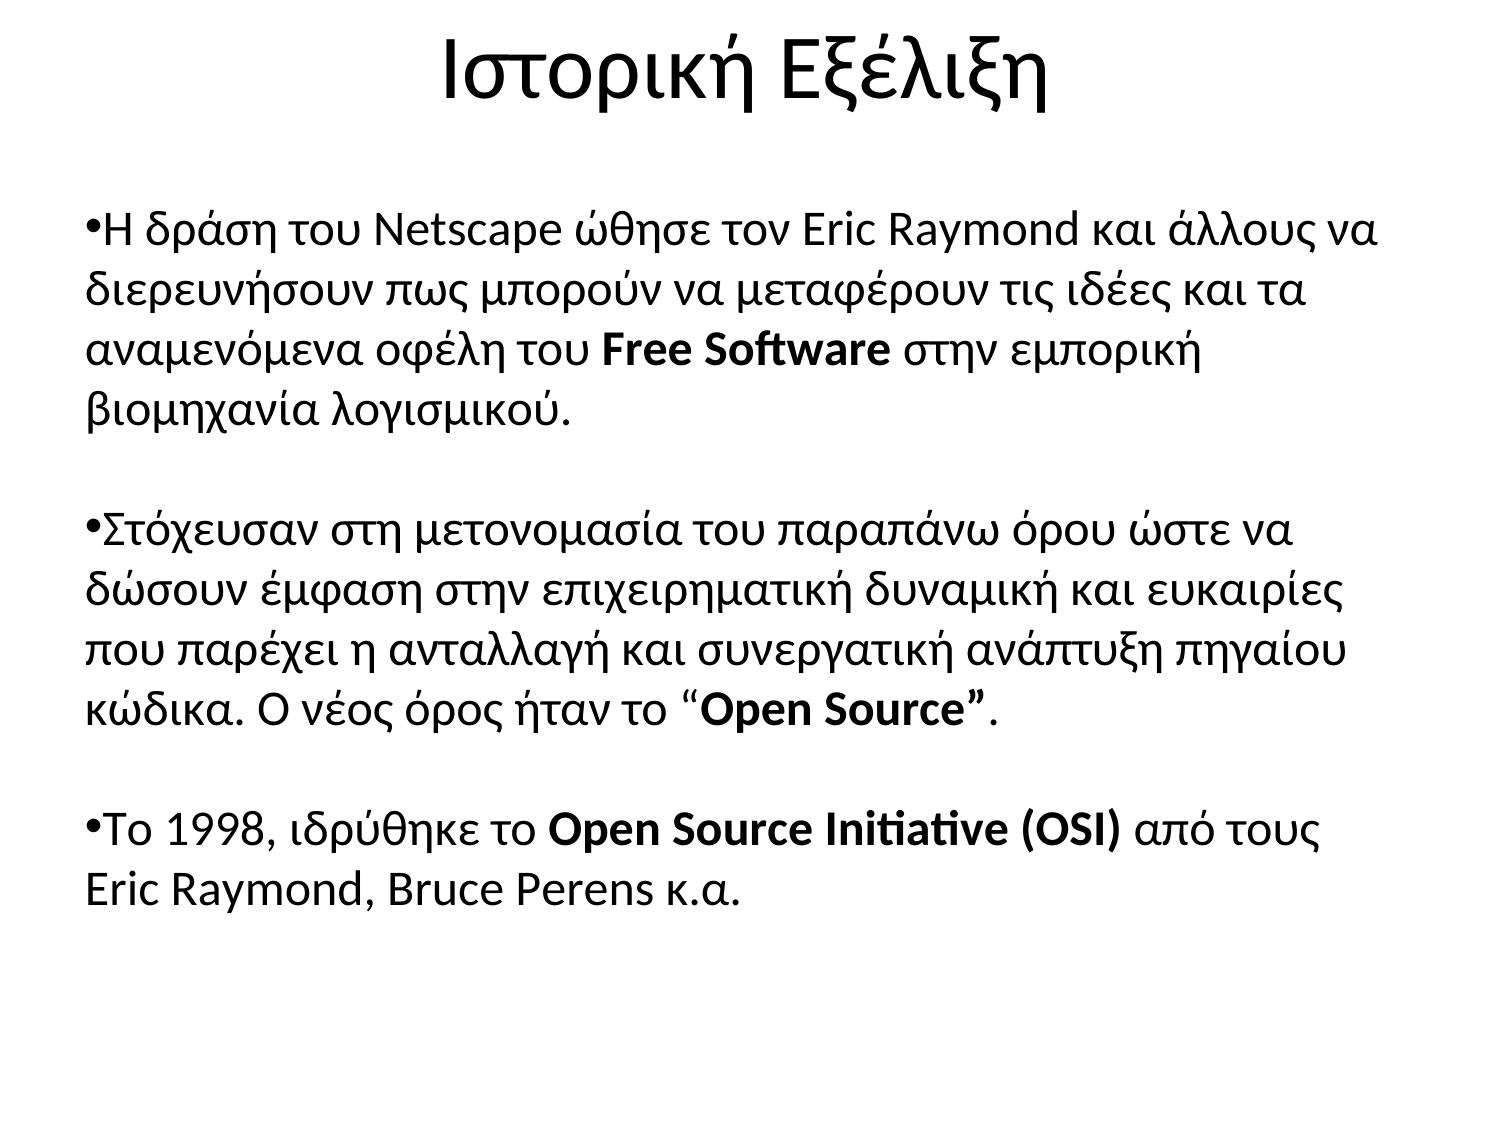

Ιστορική Εξέλιξη
17/5/2013
Θεματα ΚτΠ/Γ
H δράση του Netscape ώθησε τον Eric Raymond και άλλους να διερευνήσουν πως μπορούν να μεταφέρουν τις ιδέες και τα αναμενόμενα οφέλη του Free Software στην εμπορική βιομηχανία λογισμικού.
Στόχευσαν στη μετονομασία του παραπάνω όρου ώστε να δώσουν έμφαση στην επιχειρηματική δυναμική και ευκαιρίες που παρέχει η ανταλλαγή και συνεργατική ανάπτυξη πηγαίου κώδικα. Ο νέος όρος ήταν το “Open Source”.
Το 1998, ιδρύθηκε το Open Source Initiative (ΟSI) από τους Eric Raymond, Bruce Perens κ.α.